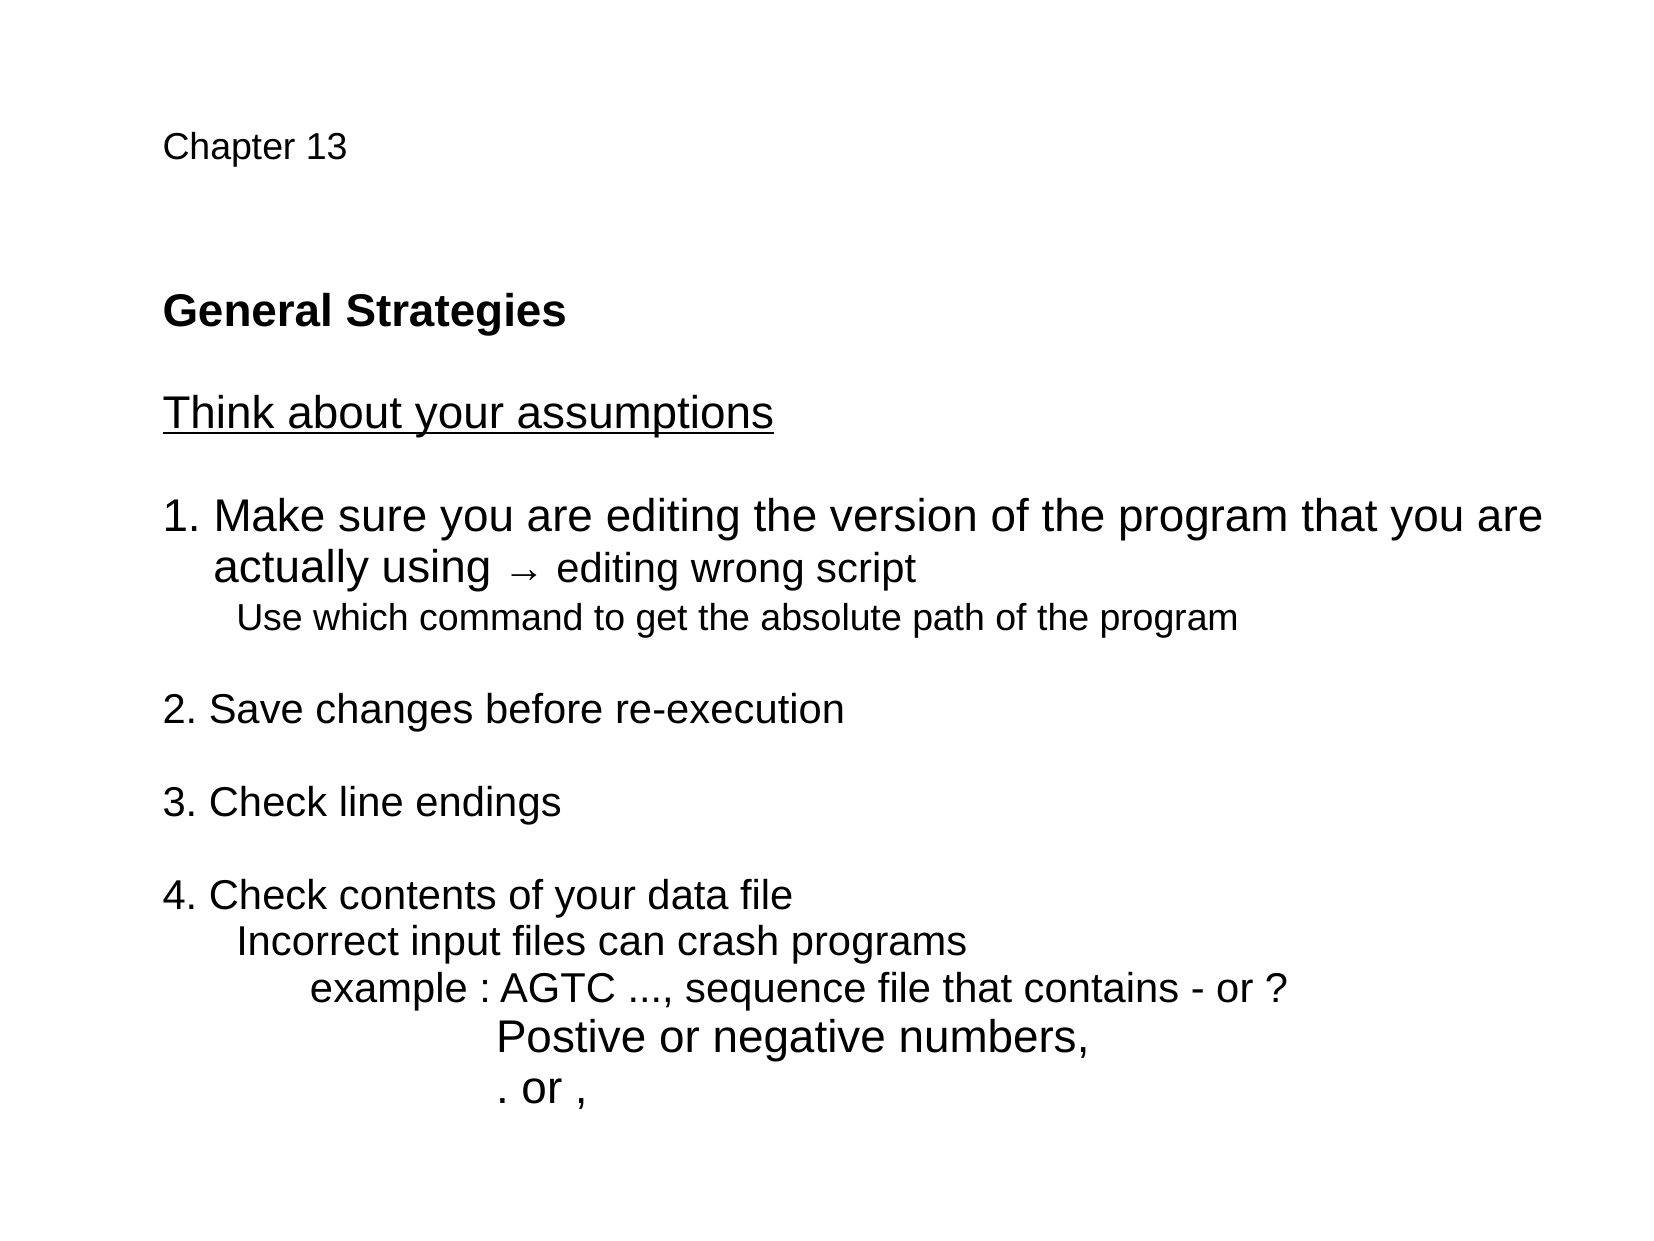

Chapter 13
General Strategies
Think about your assumptions
1. Make sure you are editing the version of the program that you are
 actually using → editing wrong script
	Use which command to get the absolute path of the program
2. Save changes before re-execution
3. Check line endings
4. Check contents of your data file
	Incorrect input files can crash programs
		example : AGTC ..., sequence file that contains - or ?
				 Postive or negative numbers,
 				 . or ,